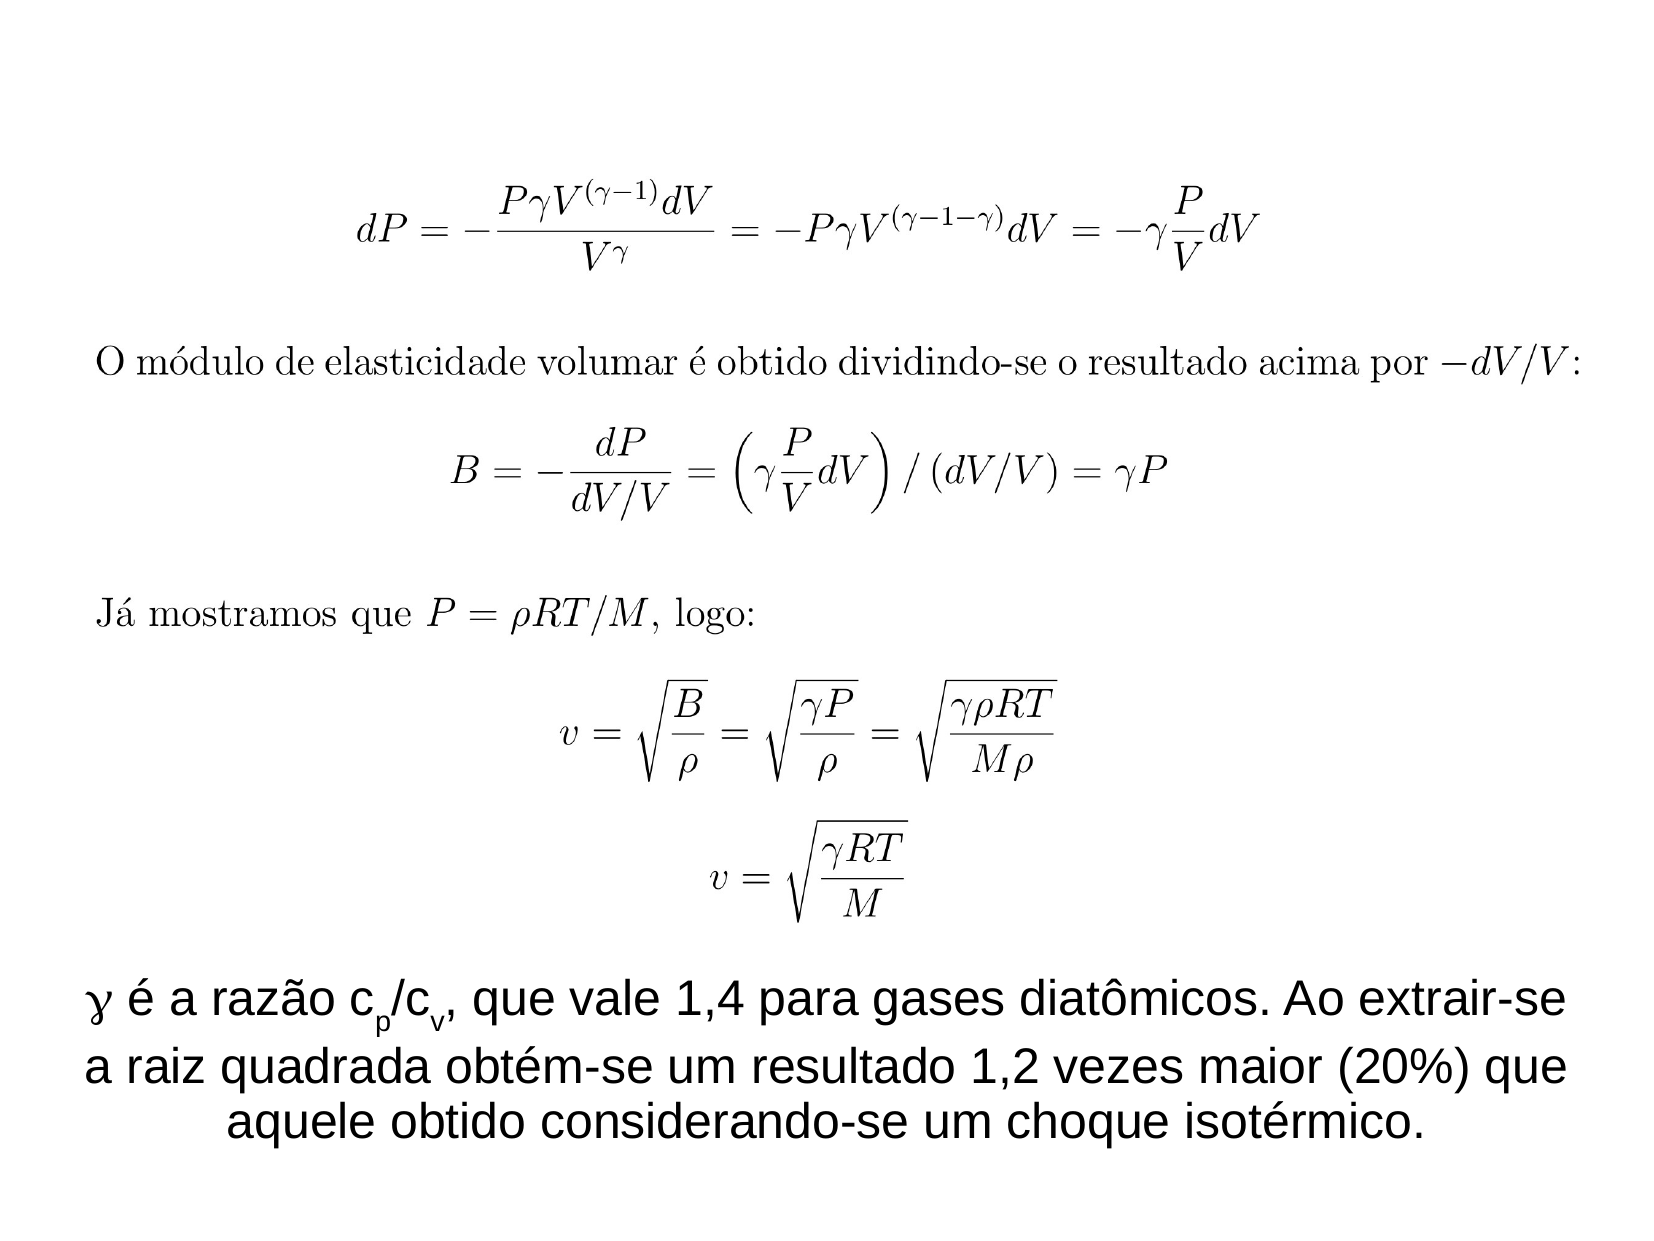

# g é a razão cp/cv, que vale 1,4 para gases diatômicos. Ao extrair-se a raiz quadrada obtém-se um resultado 1,2 vezes maior (20%) que aquele obtido considerando-se um choque isotérmico.